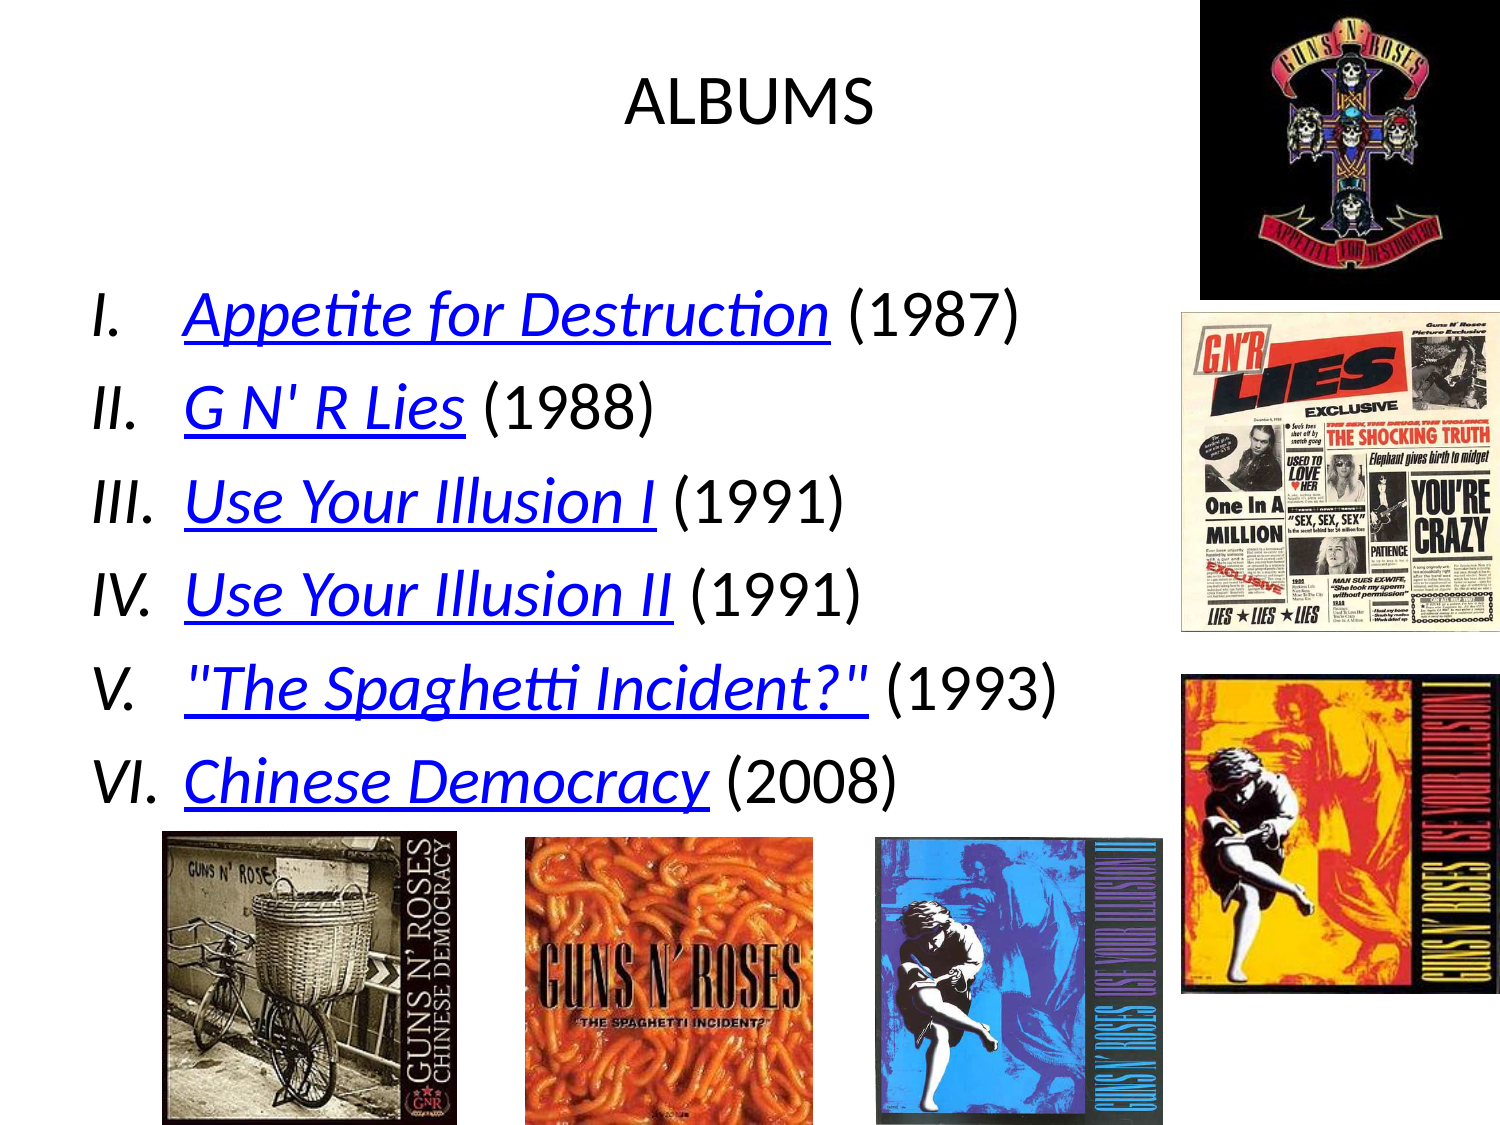

# ALBUMS
Appetite for Destruction (1987)
G N' R Lies (1988)
Use Your Illusion I (1991)
Use Your Illusion II (1991)
"The Spaghetti Incident?" (1993)
Chinese Democracy (2008)